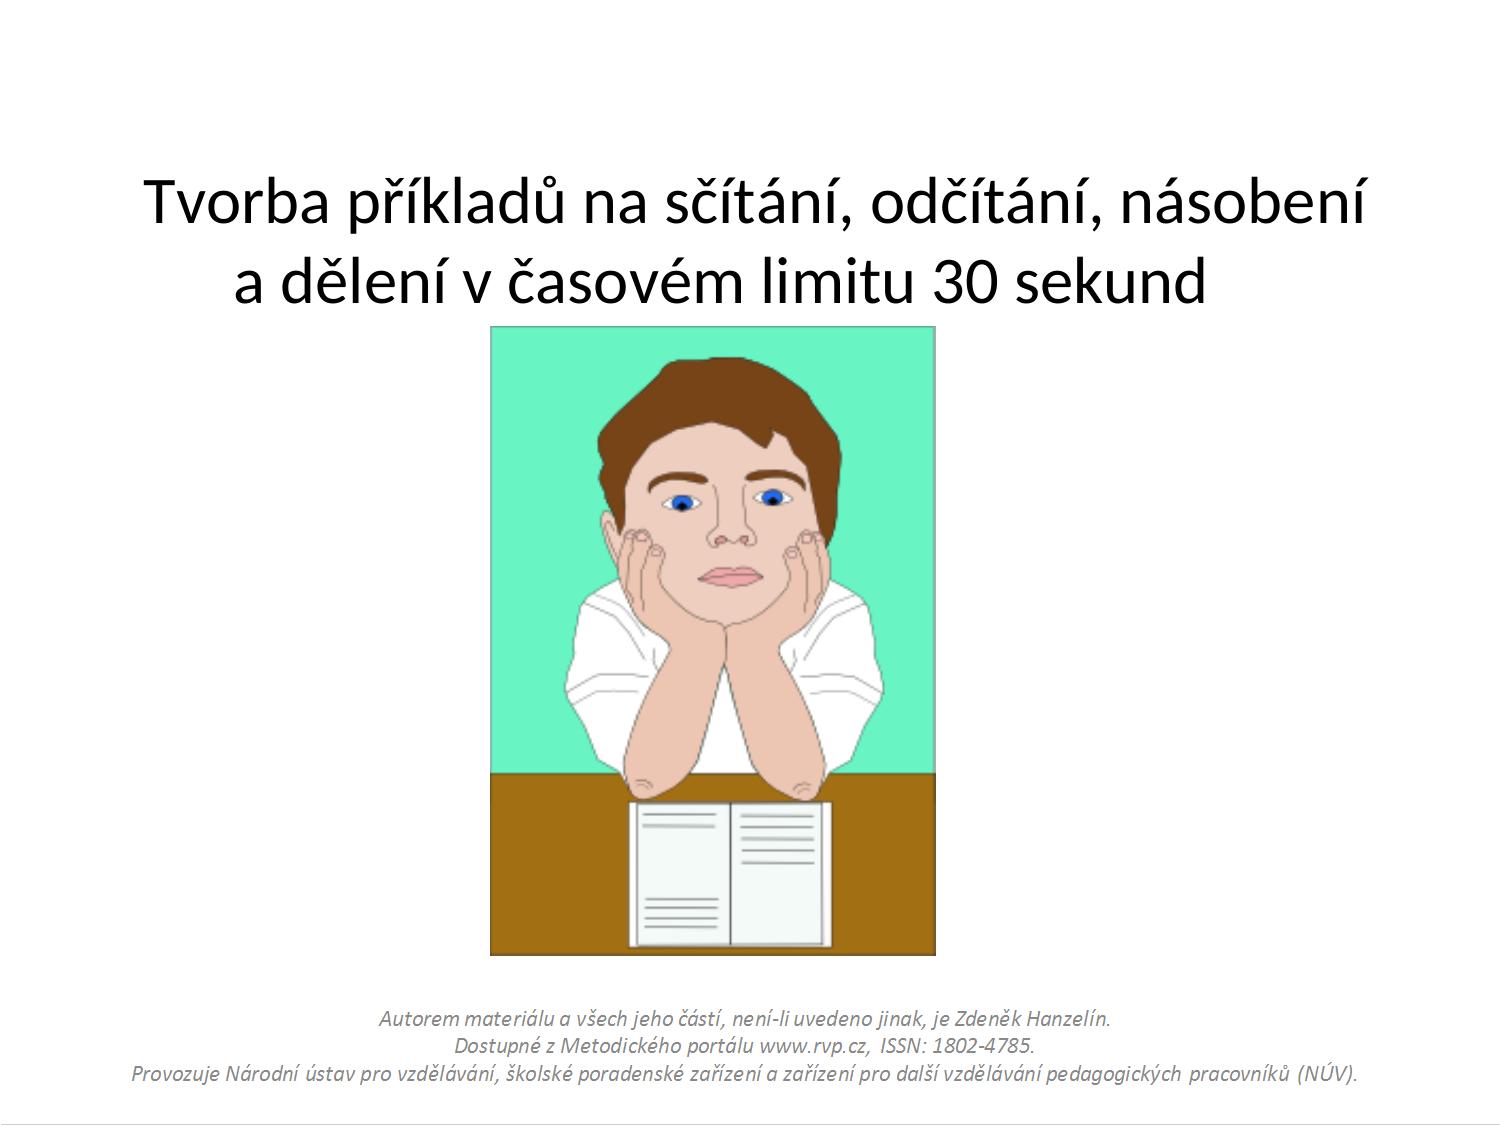

Tvorba příkladů na sčítání, odčítání, násobení
 a dělení v časovém limitu 30 sekund
Tvorba příkladů v časovém limitu 30 sekund
 na sčítání, odčítání, násobení a dělení